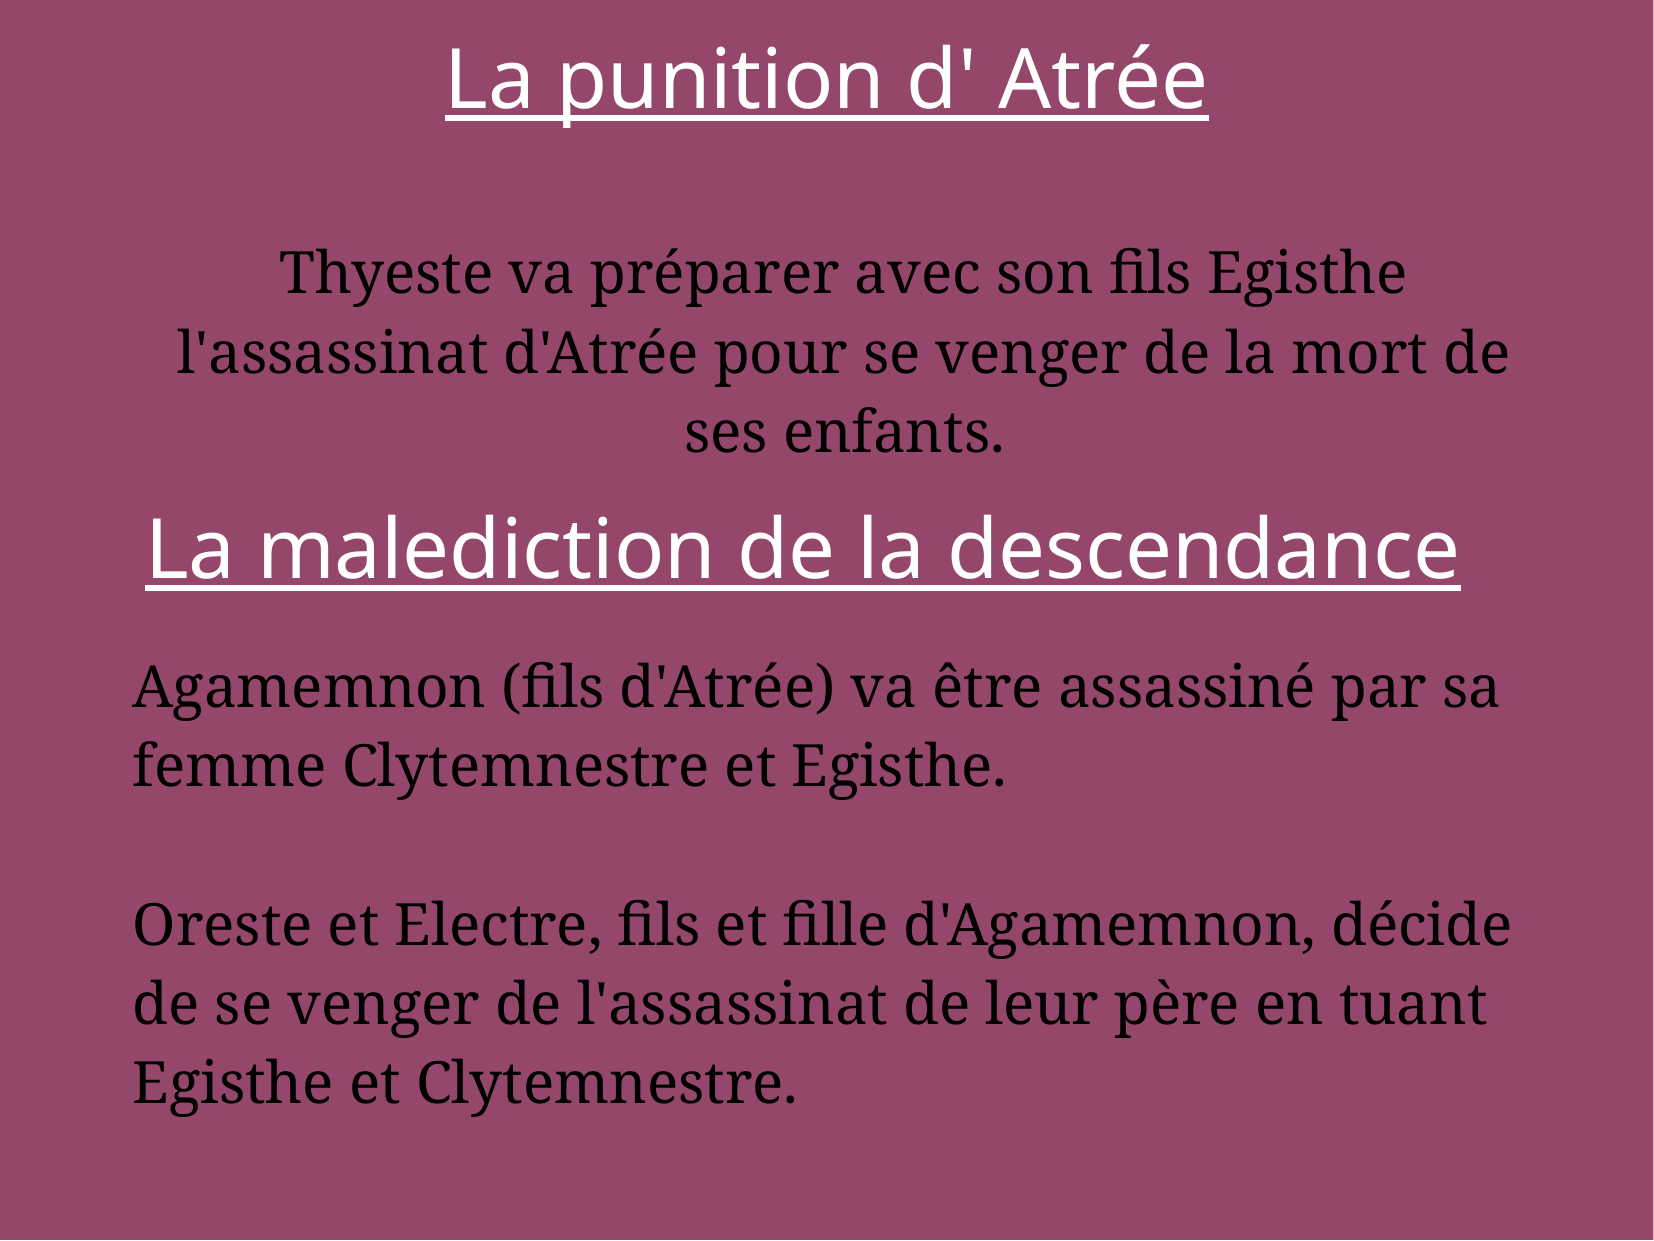

La punition d' Atrée
Thyeste va préparer avec son fils Egisthe l'assassinat d'Atrée pour se venger de la mort de ses enfants.
La malediction de la descendance
Agamemnon (fils d'Atrée) va être assassiné par sa femme Clytemnestre et Egisthe.
Oreste et Electre, fils et fille d'Agamemnon, décide de se venger de l'assassinat de leur père en tuant Egisthe et Clytemnestre.